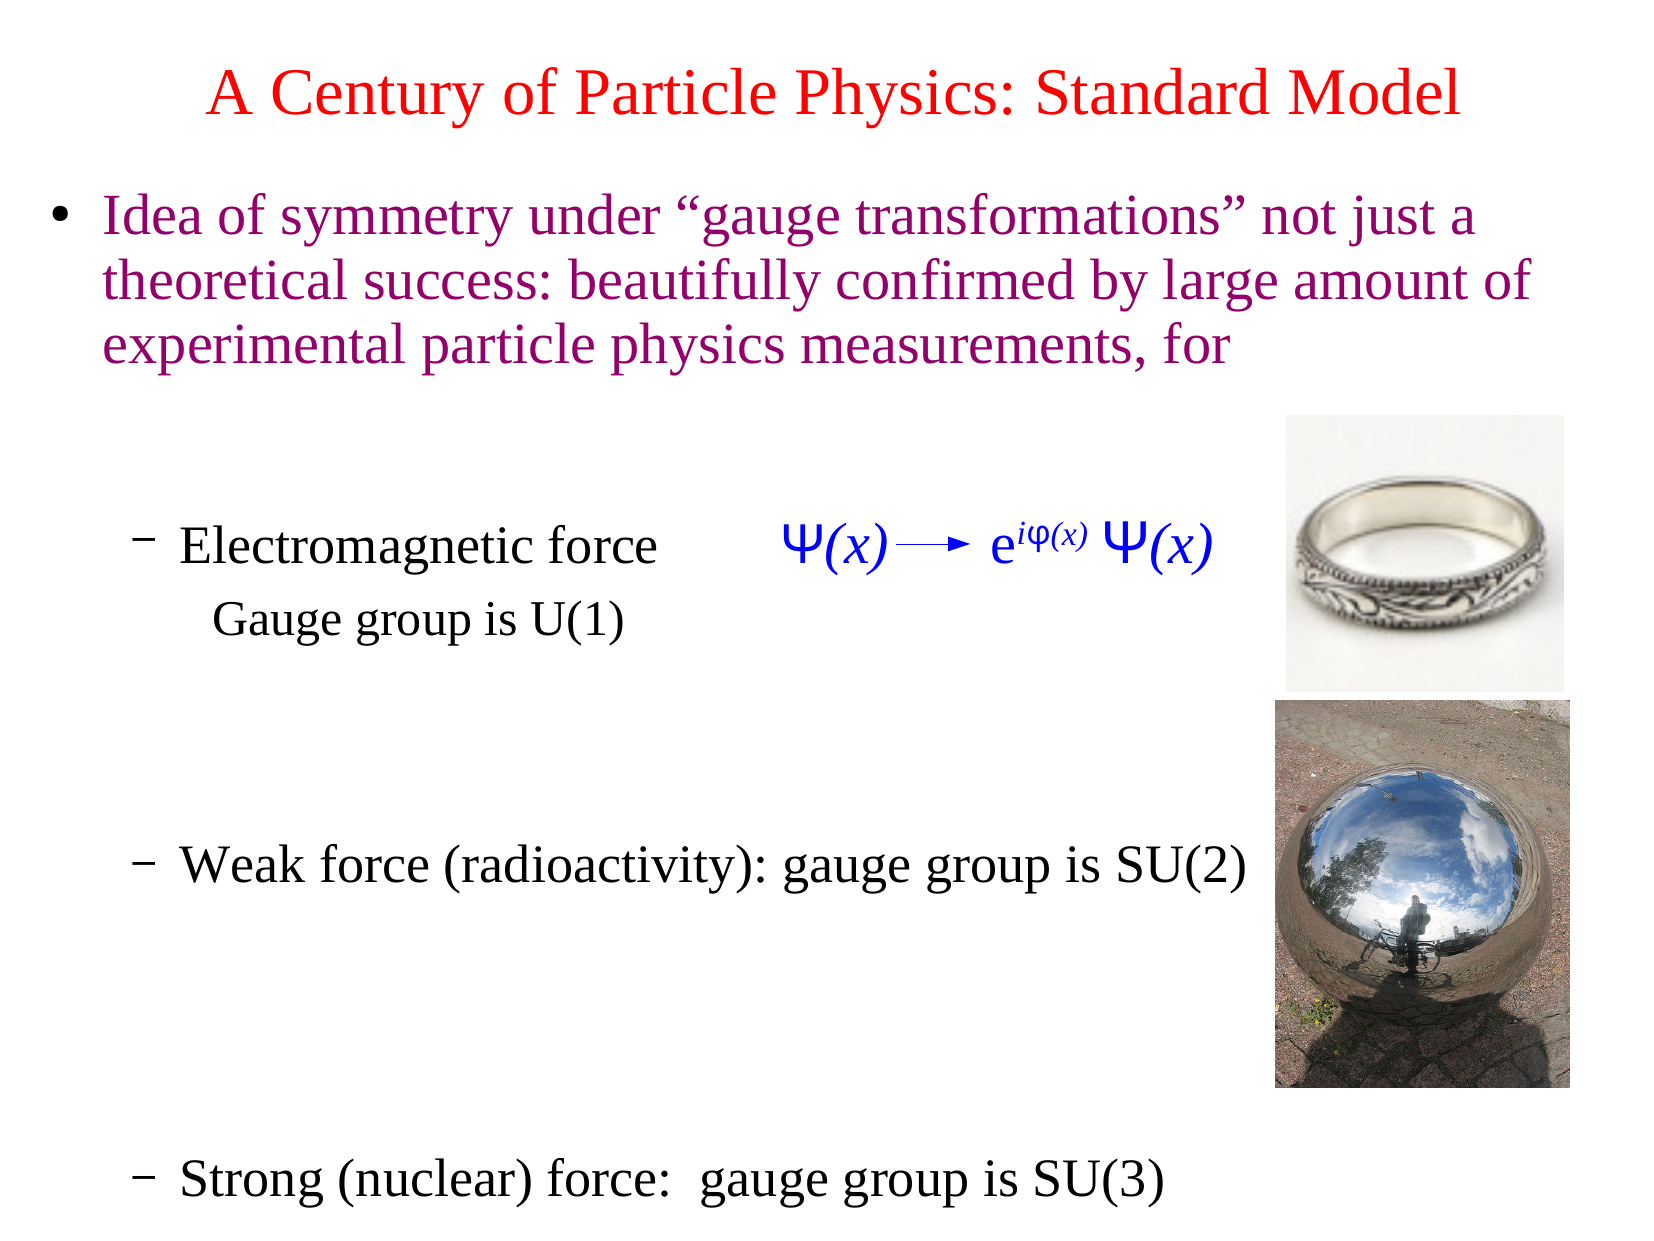

# A Century of Particle Physics: Standard Model
Idea of symmetry under “gauge transformations” not just a theoretical success: beautifully confirmed by large amount of experimental particle physics measurements, for
Electromagnetic force Ψ(x) eiφ(x) Ψ(x)
Weak force (radioactivity): gauge group is SU(2)
Strong (nuclear) force: gauge group is SU(3)
Gauge group is U(1)